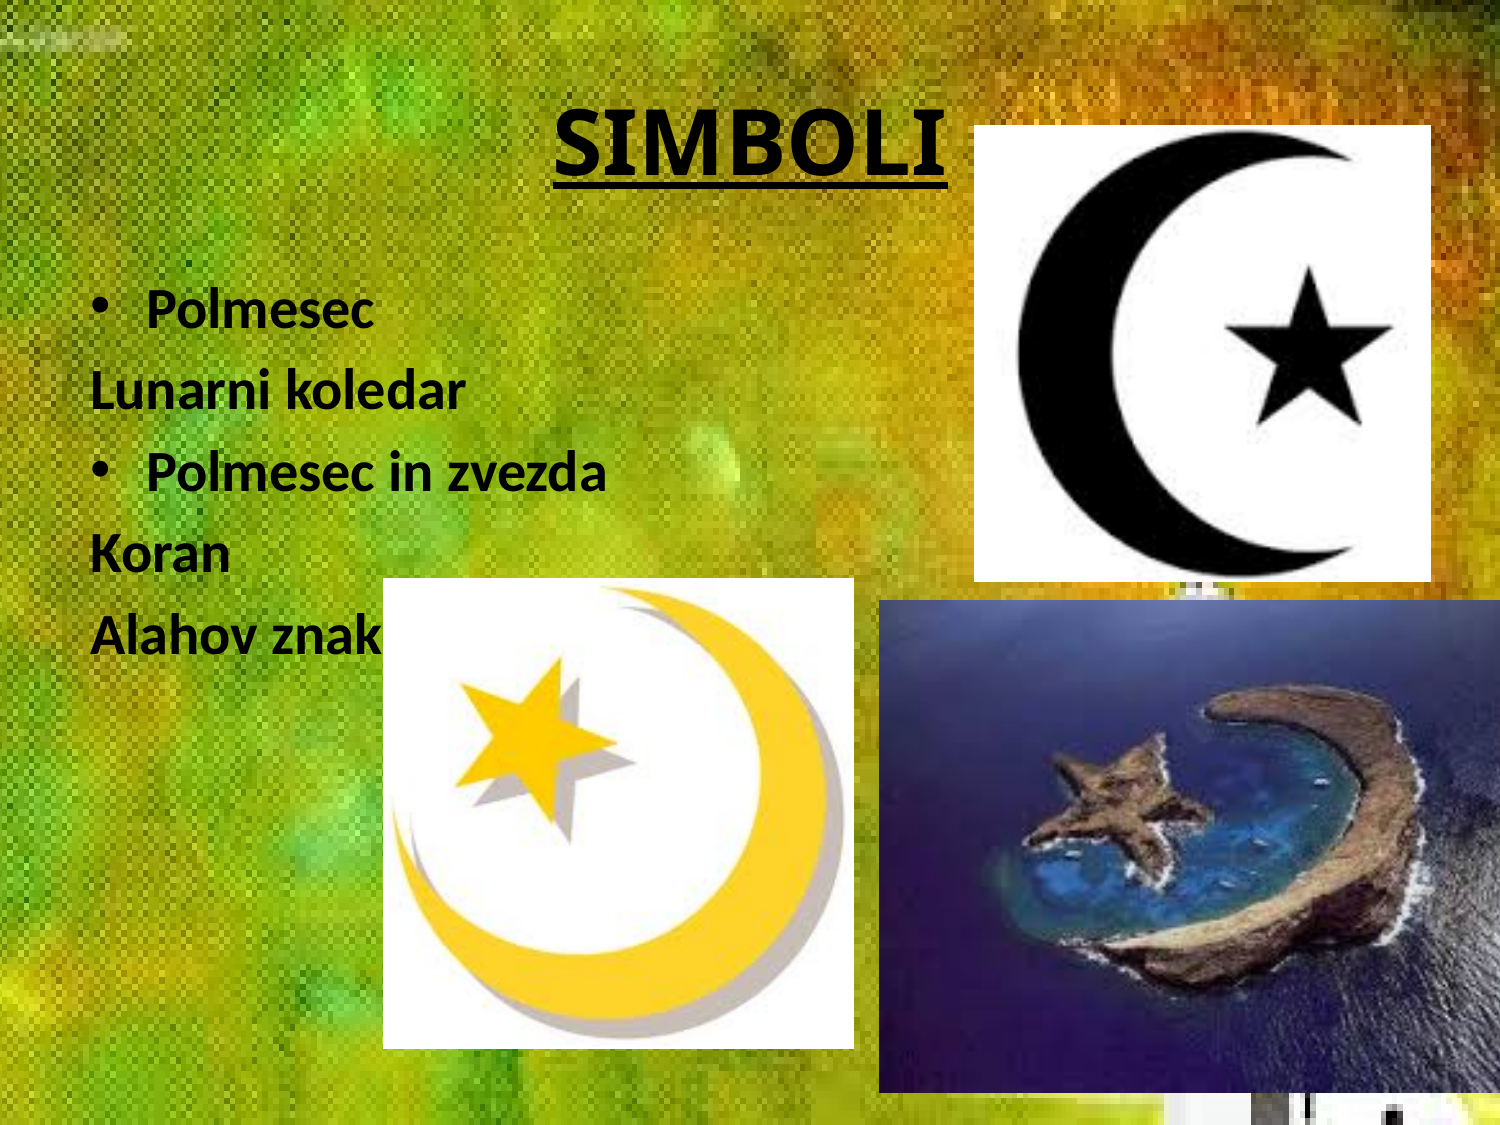

# SIMBOLI
Polmesec
Lunarni koledar
Polmesec in zvezda
Koran
Alahov znak